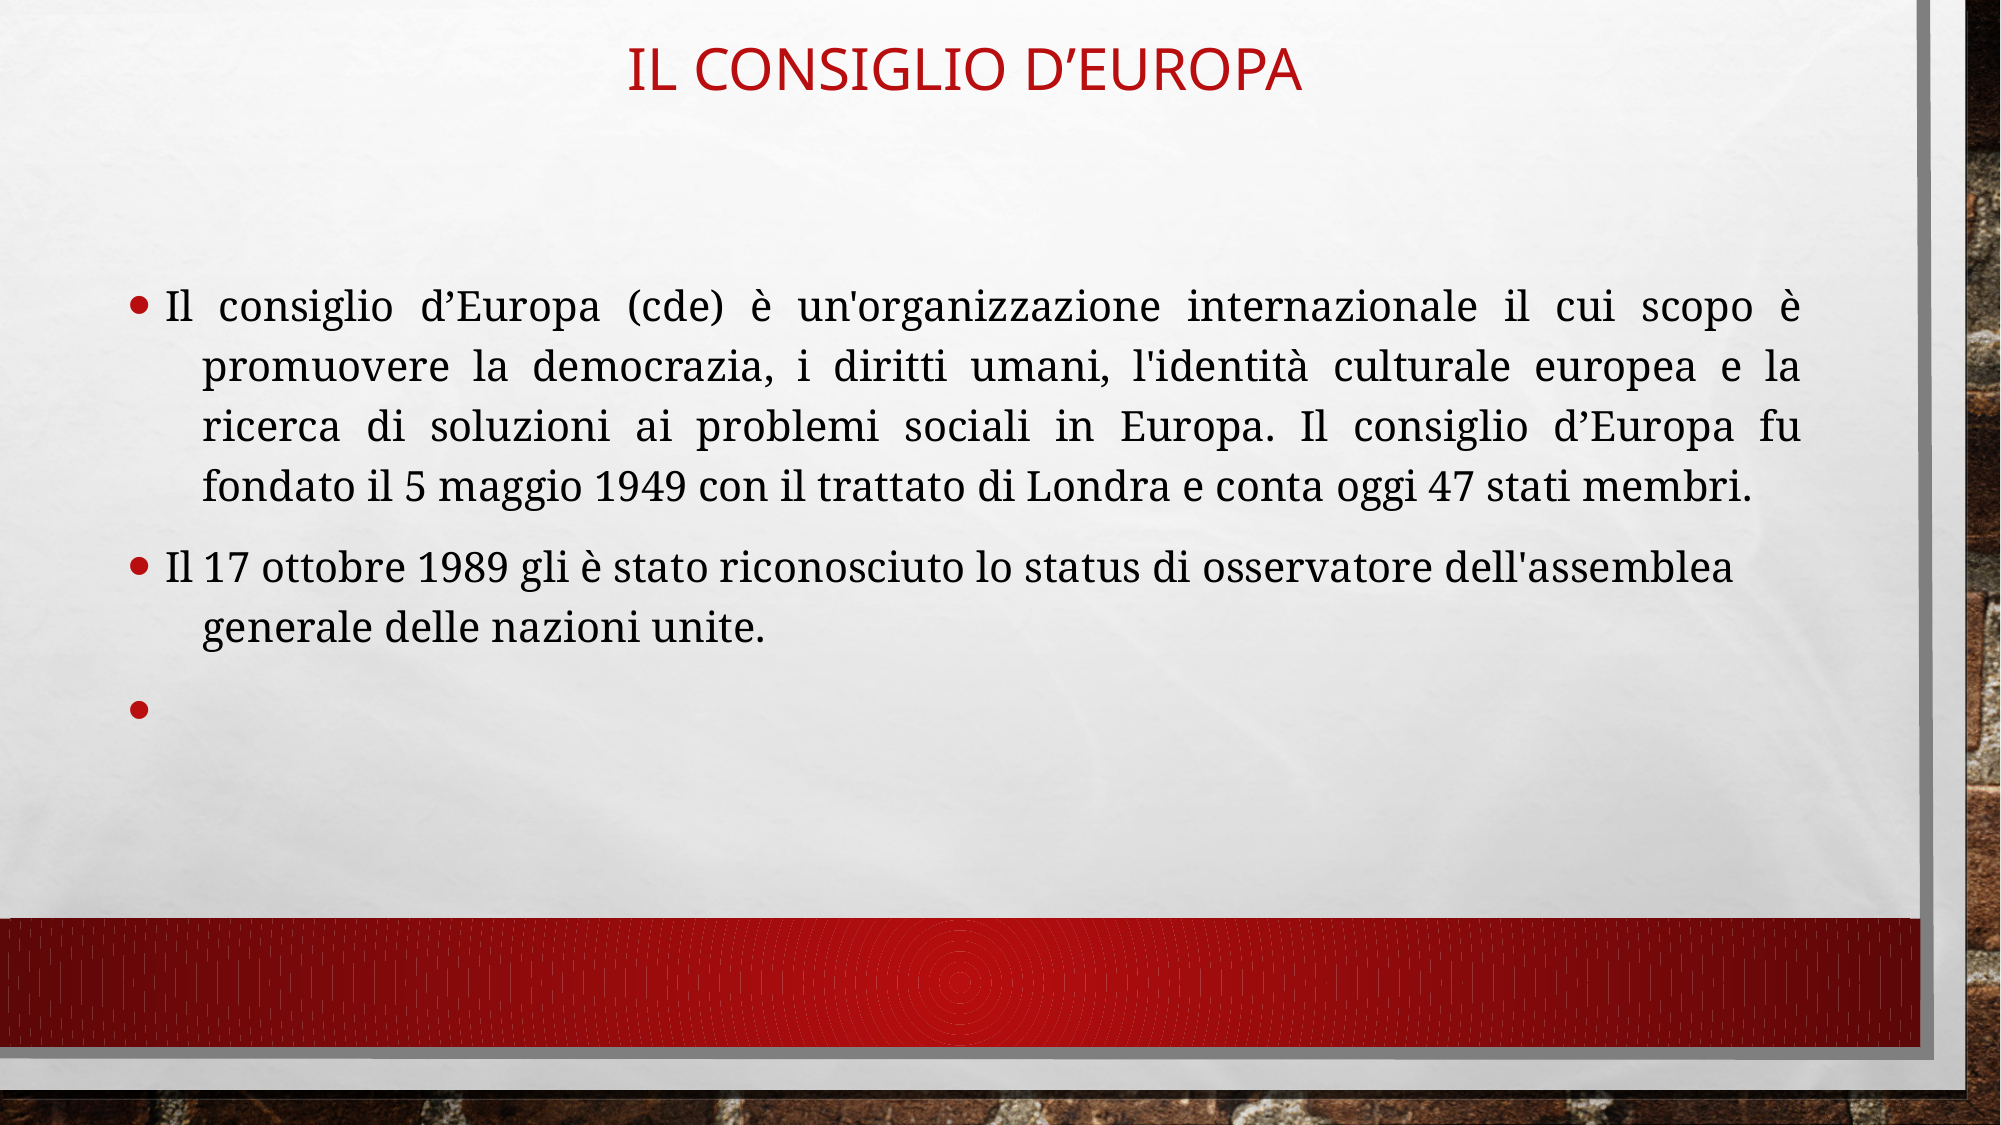

# Il consiglio d’europa
Il consiglio d’Europa (cde) è un'organizzazione internazionale il cui scopo è promuovere la democrazia, i diritti umani, l'identità culturale europea e la ricerca di soluzioni ai problemi sociali in Europa. Il consiglio d’Europa fu fondato il 5 maggio 1949 con il trattato di Londra e conta oggi 47 stati membri.
Il 17 ottobre 1989 gli è stato riconosciuto lo status di osservatore dell'assemblea generale delle nazioni unite.